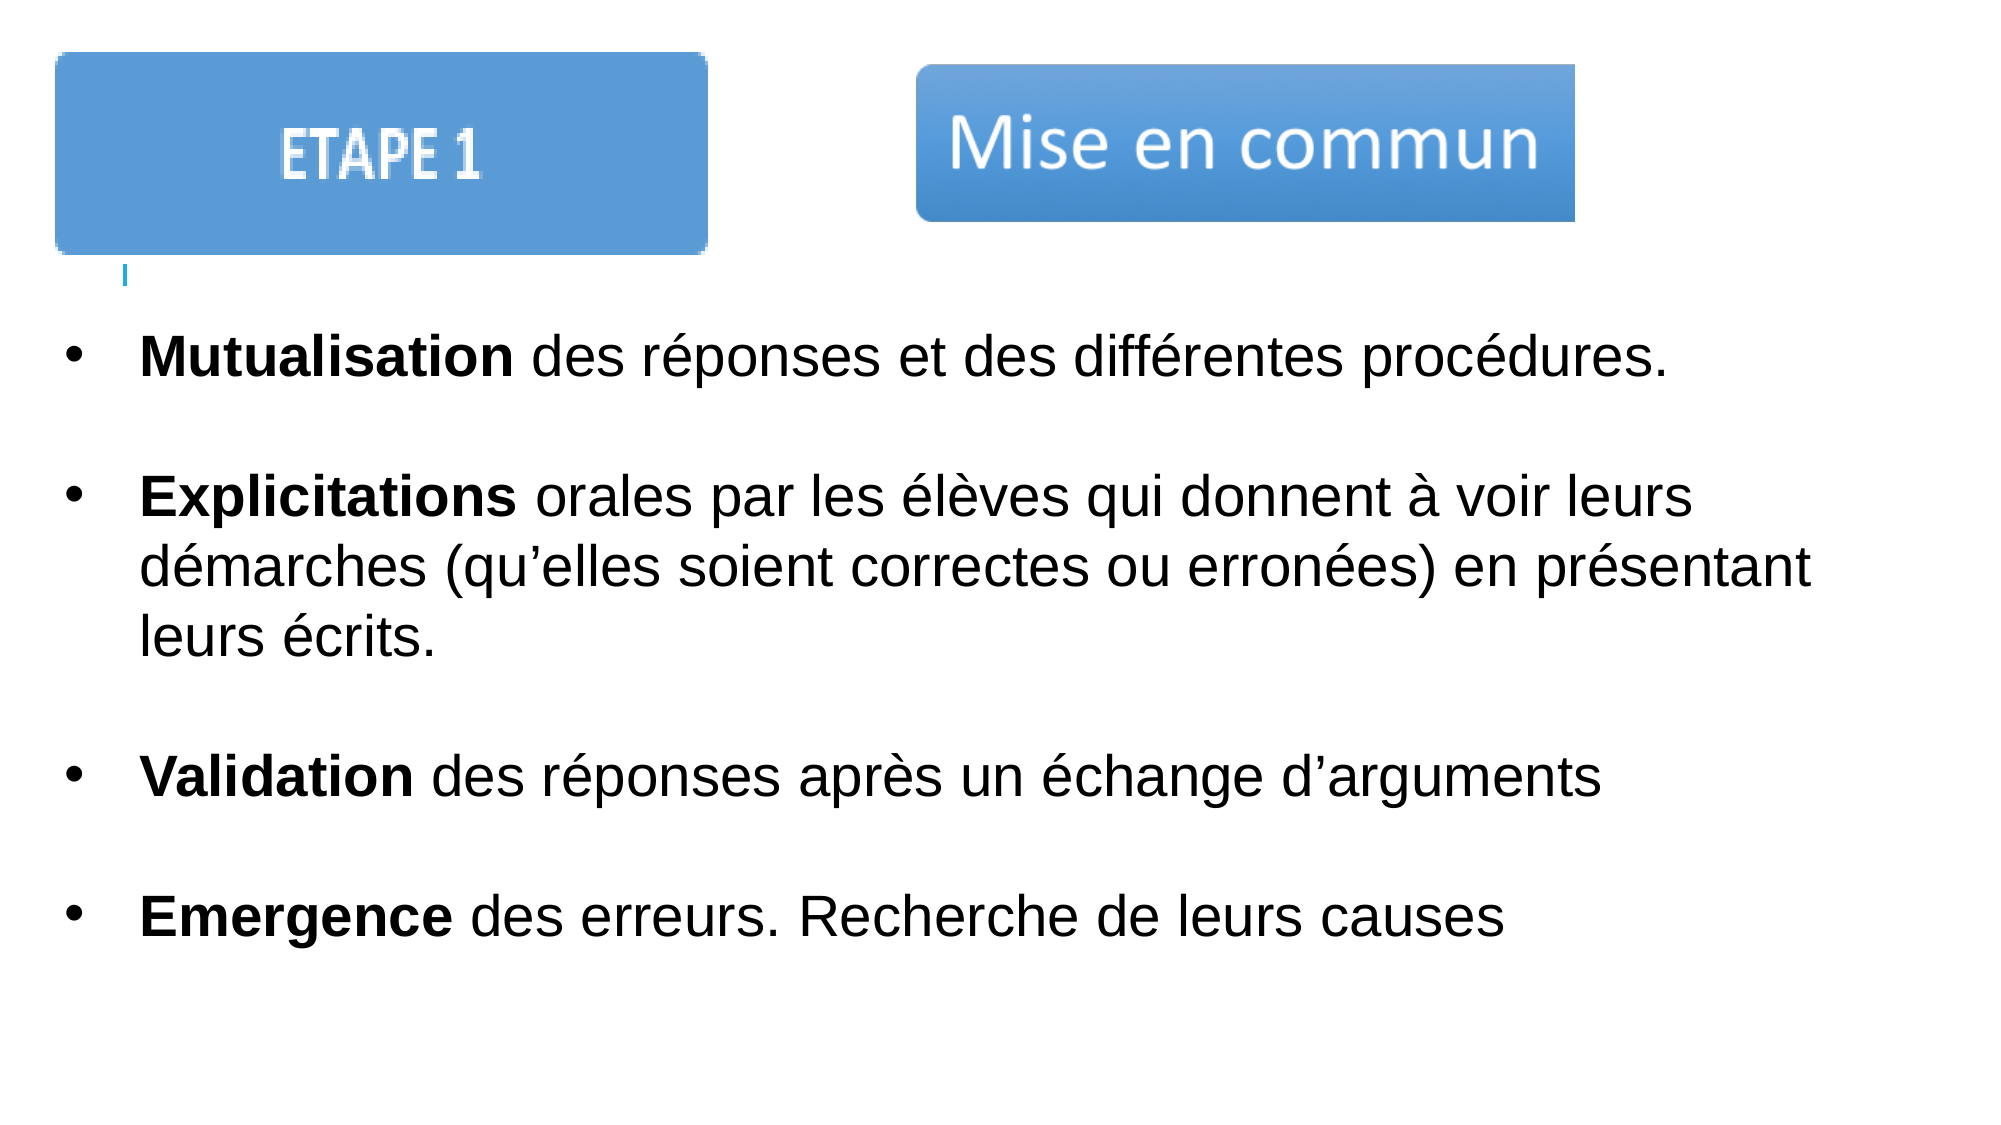

Mutualisation des réponses et des différentes procédures.
Explicitations orales par les élèves qui donnent à voir leurs démarches (qu’elles soient correctes ou erronées) en présentant leurs écrits.
Validation des réponses après un échange d’arguments
Emergence des erreurs. Recherche de leurs causes